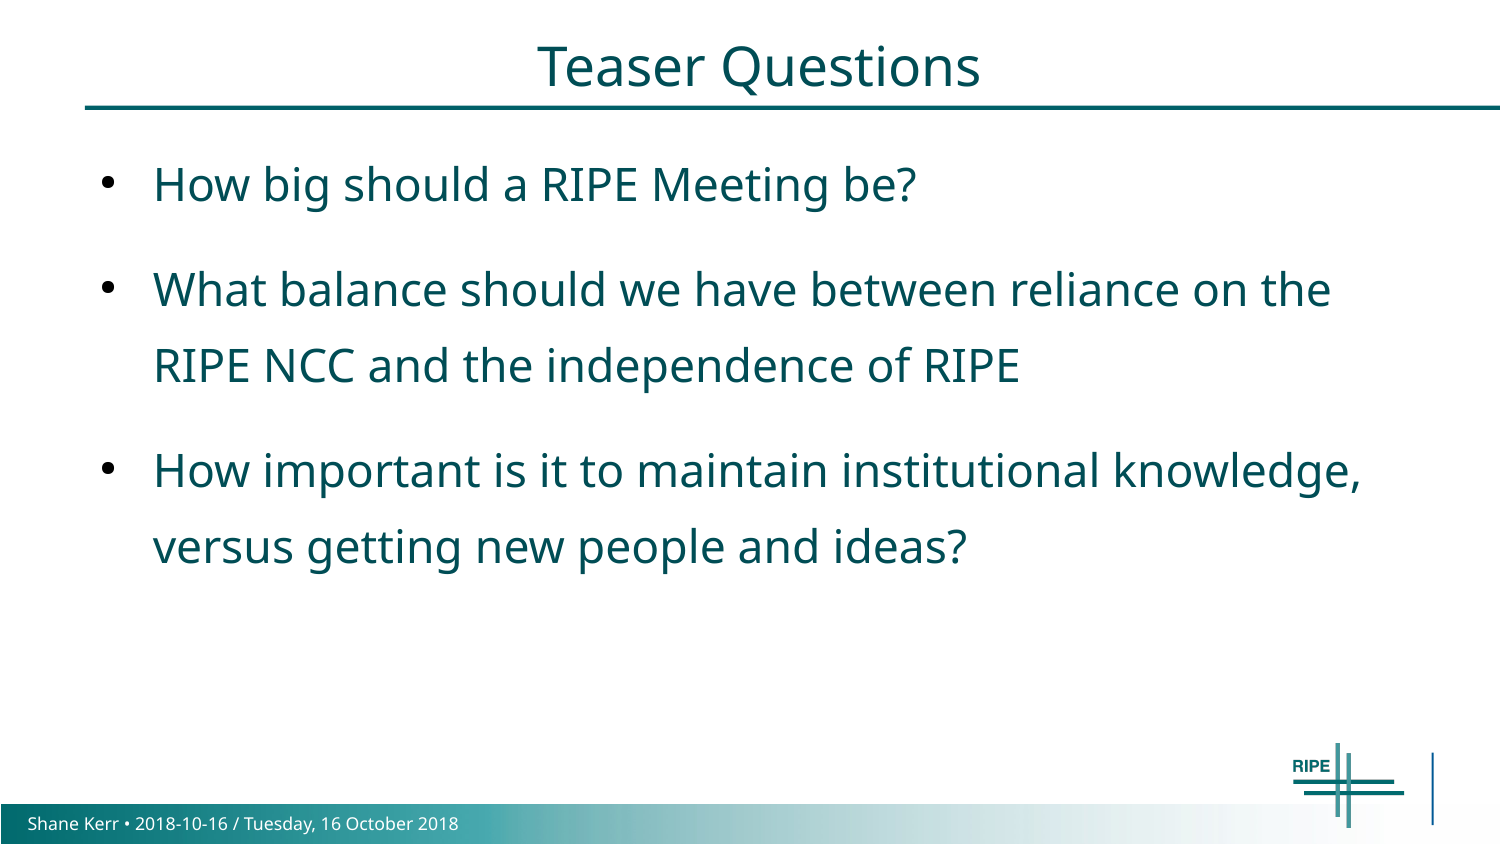

# Teaser Questions
How big should a RIPE Meeting be?
What balance should we have between reliance on the RIPE NCC and the independence of RIPE
How important is it to maintain institutional knowledge, versus getting new people and ideas?